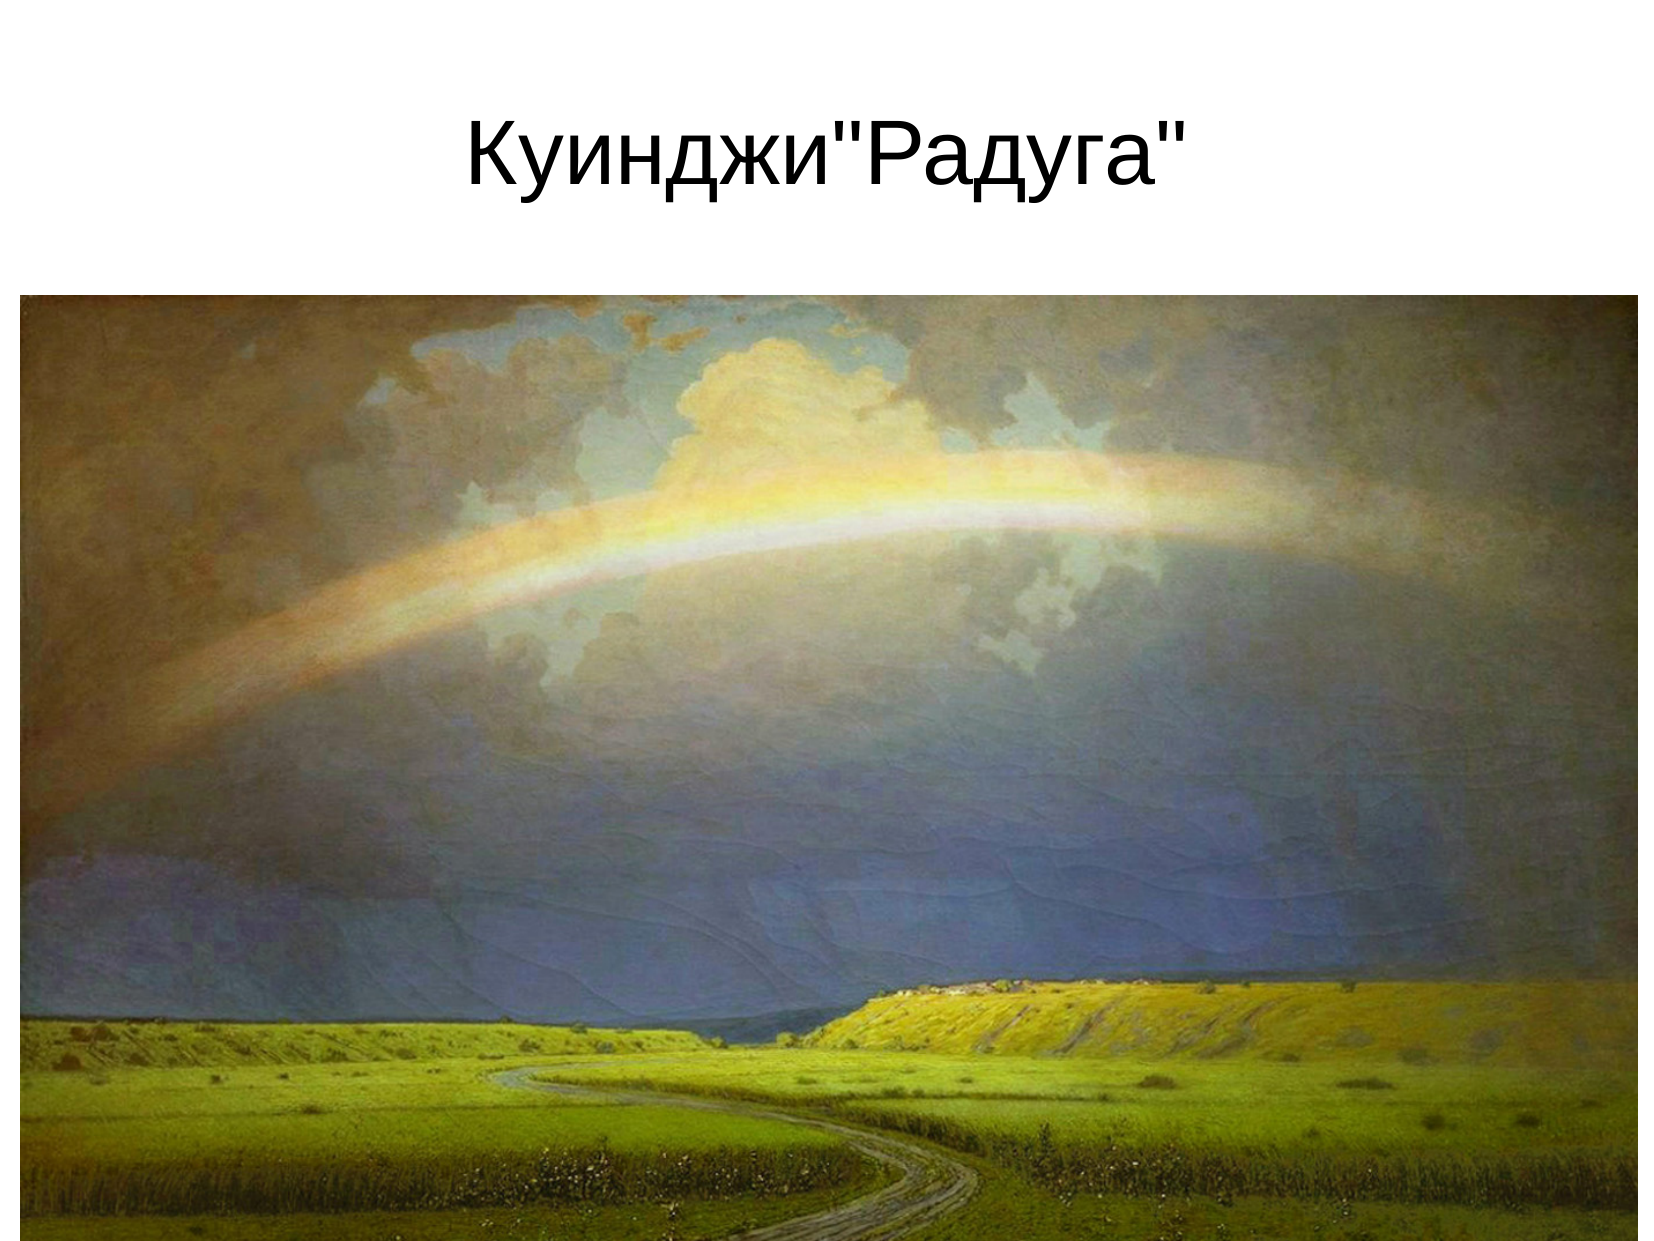

# Куинджи"Радуга"
| |
| --- |